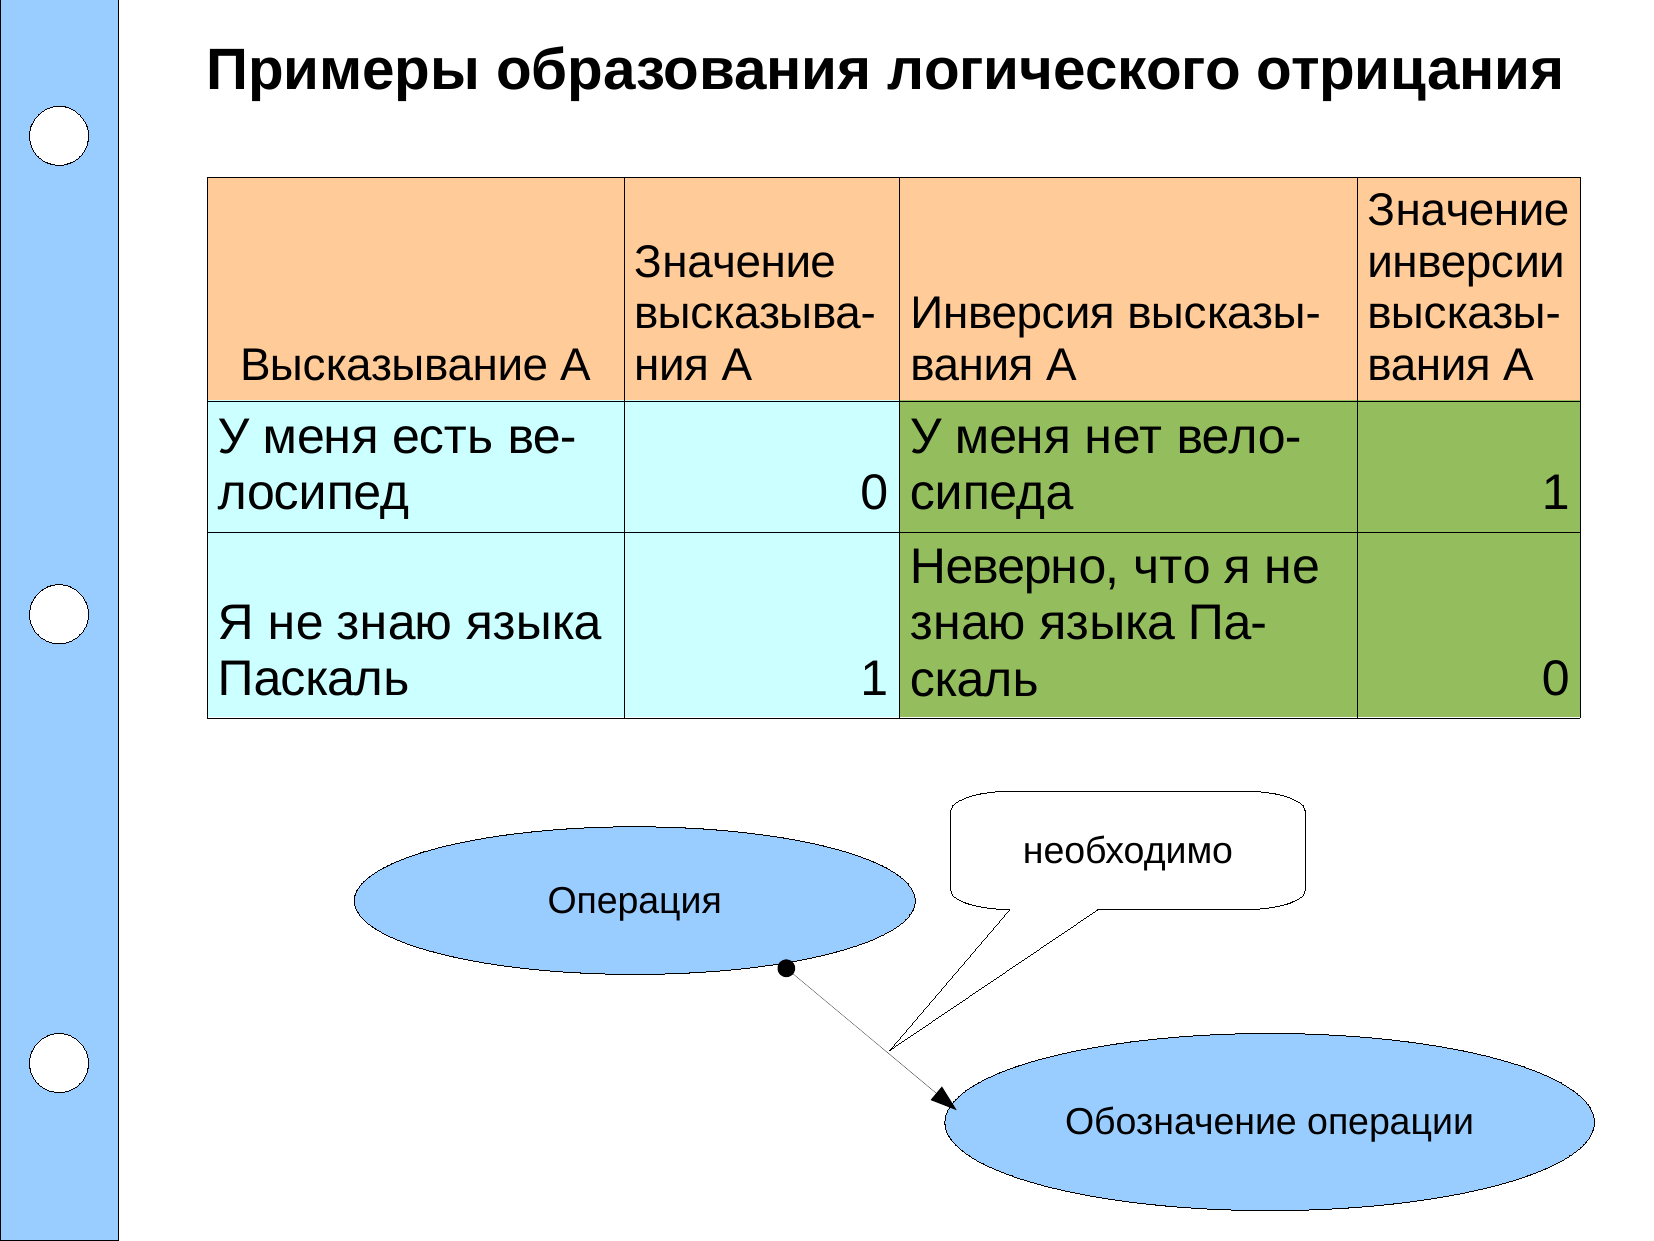

Примеры образования логического отрицания
необходимо
Операция
Обозначение операции